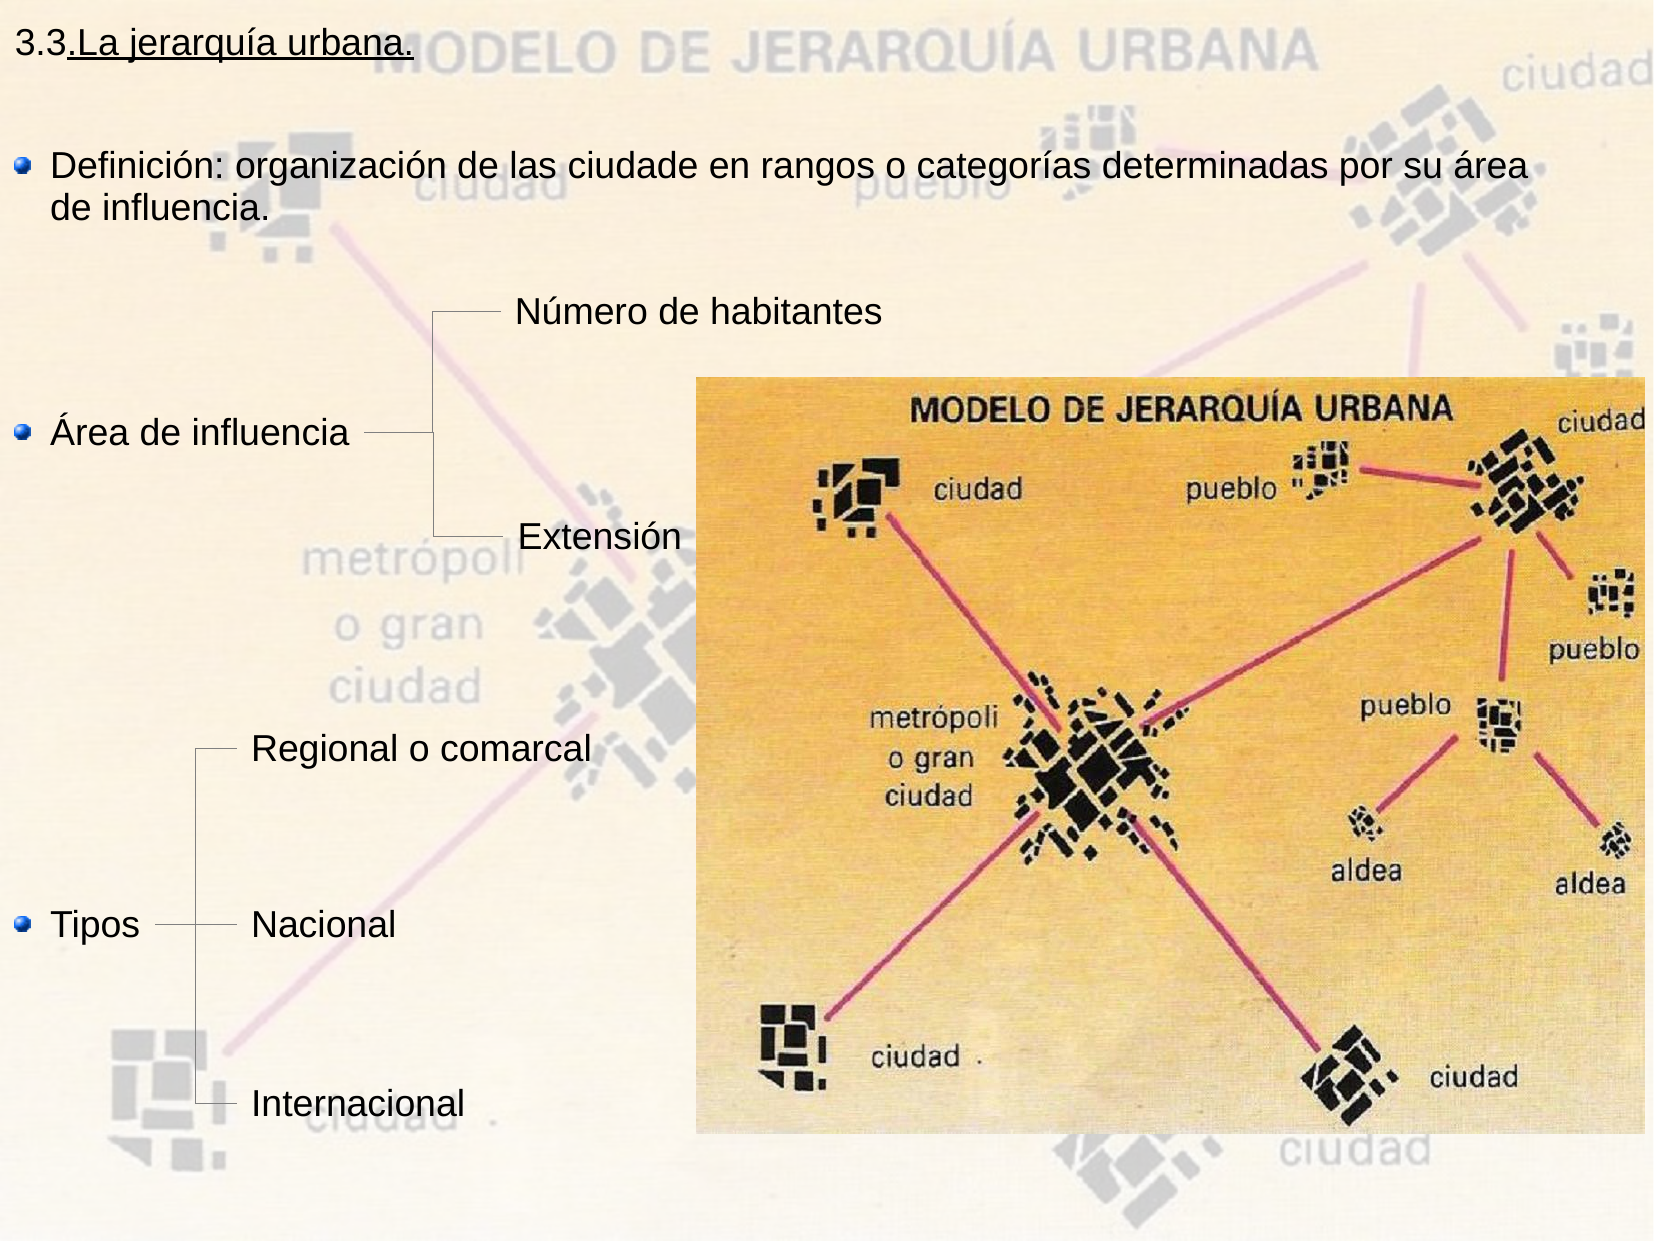

3.3.La jerarquía urbana.
Definición: organización de las ciudade en rangos o categorías determinadas por su área
de influencia.
Número de habitantes
Área de influencia
Extensión
Regional o comarcal
Tipos
Nacional
Internacional